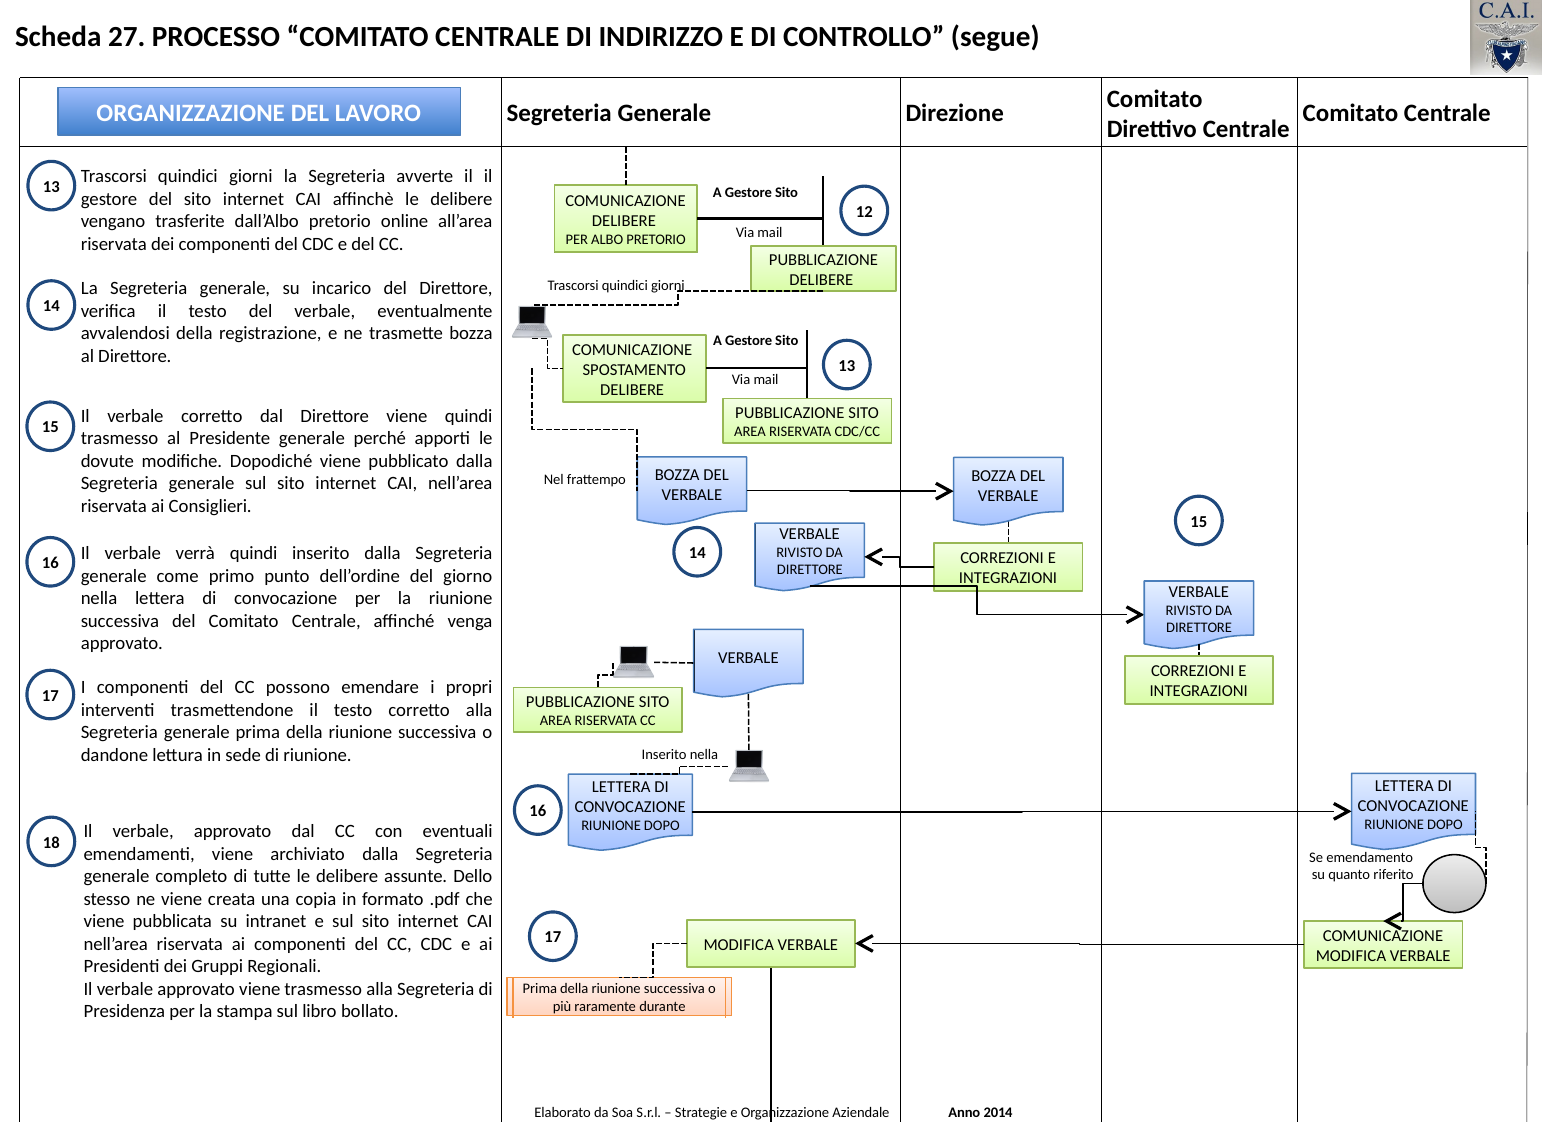

Scheda 27. PROCESSO “COMITATO CENTRALE DI INDIRIZZO E DI CONTROLLO” (segue)
Comitato Centrale
Segreteria Generale
Direzione
Comitato Direttivo Centrale
ORGANIZZAZIONE DEL LAVORO
Trascorsi quindici giorni la Segreteria avverte il il gestore del sito internet CAI affinchè le delibere vengano trasferite dall’Albo pretorio online all’area riservata dei componenti del CDC e del CC.
13
A Gestore Sito
COMUNICAZIONE DELIBERE
PER ALBO PRETORIO
12
Via mail
PUBBLICAZIONE DELIBERE
La Segreteria generale, su incarico del Direttore, verifica il testo del verbale, eventualmente avvalendosi della registrazione, e ne trasmette bozza al Direttore.
Trascorsi quindici giorni
14
A Gestore Sito
COMUNICAZIONE SPOSTAMENTO DELIBERE
13
Via mail
Il verbale corretto dal Direttore viene quindi trasmesso al Presidente generale perché apporti le dovute modifiche. Dopodiché viene pubblicato dalla Segreteria generale sul sito internet CAI, nell’area riservata ai Consiglieri.
PUBBLICAZIONE SITO
AREA RISERVATA CDC/CC
15
BOZZA DEL VERBALE
BOZZA DEL VERBALE
Nel frattempo
15
VERBALE
RIVISTO DA DIRETTORE
14
Il verbale verrà quindi inserito dalla Segreteria generale come primo punto dell’ordine del giorno nella lettera di convocazione per la riunione successiva del Comitato Centrale, affinché venga approvato.
16
CORREZIONI E INTEGRAZIONI
VERBALE
RIVISTO DA DIRETTORE
VERBALE
CORREZIONI E INTEGRAZIONI
I componenti del CC possono emendare i propri interventi trasmettendone il testo corretto alla Segreteria generale prima della riunione successiva o dandone lettura in sede di riunione.
17
PUBBLICAZIONE SITO
AREA RISERVATA CC
Inserito nella
LETTERA DI CONVOCAZIONE
RIUNIONE DOPO
LETTERA DI CONVOCAZIONE
RIUNIONE DOPO
16
Il verbale, approvato dal CC con eventuali emendamenti, viene archiviato dalla Segreteria generale completo di tutte le delibere assunte. Dello stesso ne viene creata una copia in formato .pdf che viene pubblicata su intranet e sul sito internet CAI nell’area riservata ai componenti del CC, CDC e ai Presidenti dei Gruppi Regionali.
Il verbale approvato viene trasmesso alla Segreteria di Presidenza per la stampa sul libro bollato.
18
Se emendamento
su quanto riferito
17
MODIFICA VERBALE
COMUNICAZIONE MODIFICA VERBALE
Prima della riunione successiva o più raramente durante
Elaborato da Soa S.r.l. – Strategie e Organizzazione Aziendale Anno 2014